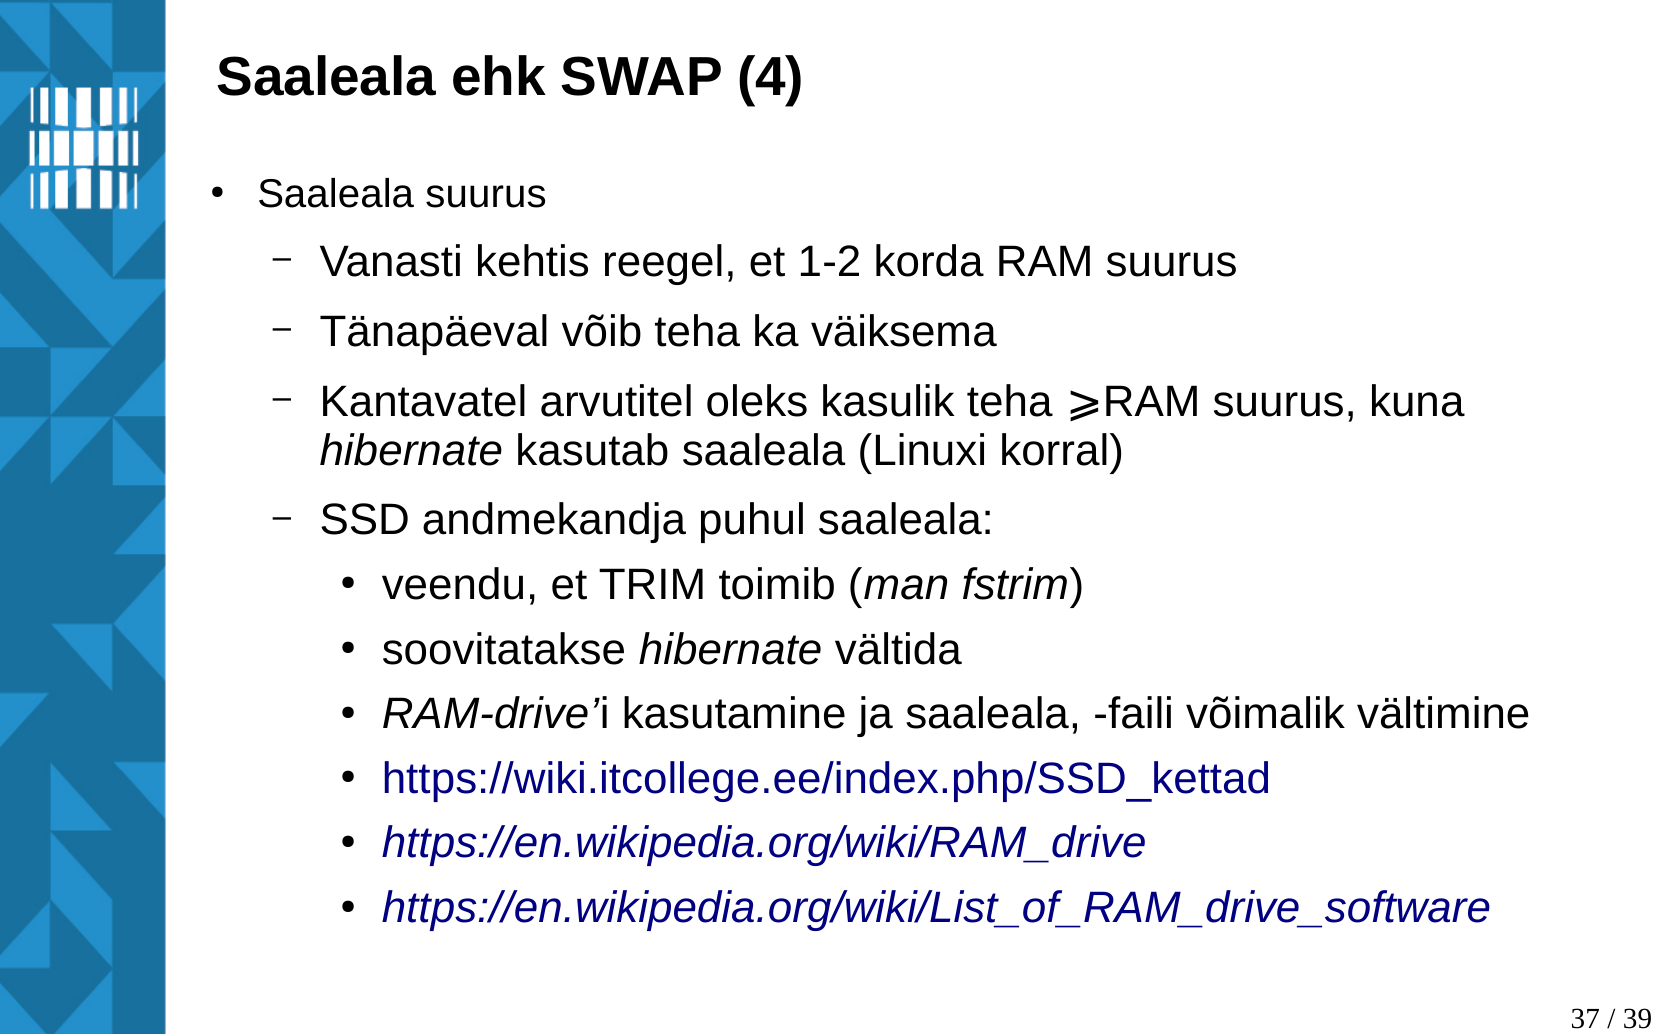

# Saaleala ehk SWAP (4)
Saaleala suurus
Vanasti kehtis reegel, et 1-2 korda RAM suurus
Tänapäeval võib teha ka väiksema
Kantavatel arvutitel oleks kasulik teha ⩾RAM suurus, kuna hibernate kasutab saaleala (Linuxi korral)
SSD andmekandja puhul saaleala:
veendu, et TRIM toimib (man fstrim)
soovitatakse hibernate vältida
RAM-drive’i kasutamine ja saaleala, -faili võimalik vältimine
https://wiki.itcollege.ee/index.php/SSD_kettad
https://en.wikipedia.org/wiki/RAM_drive
https://en.wikipedia.org/wiki/List_of_RAM_drive_software
37